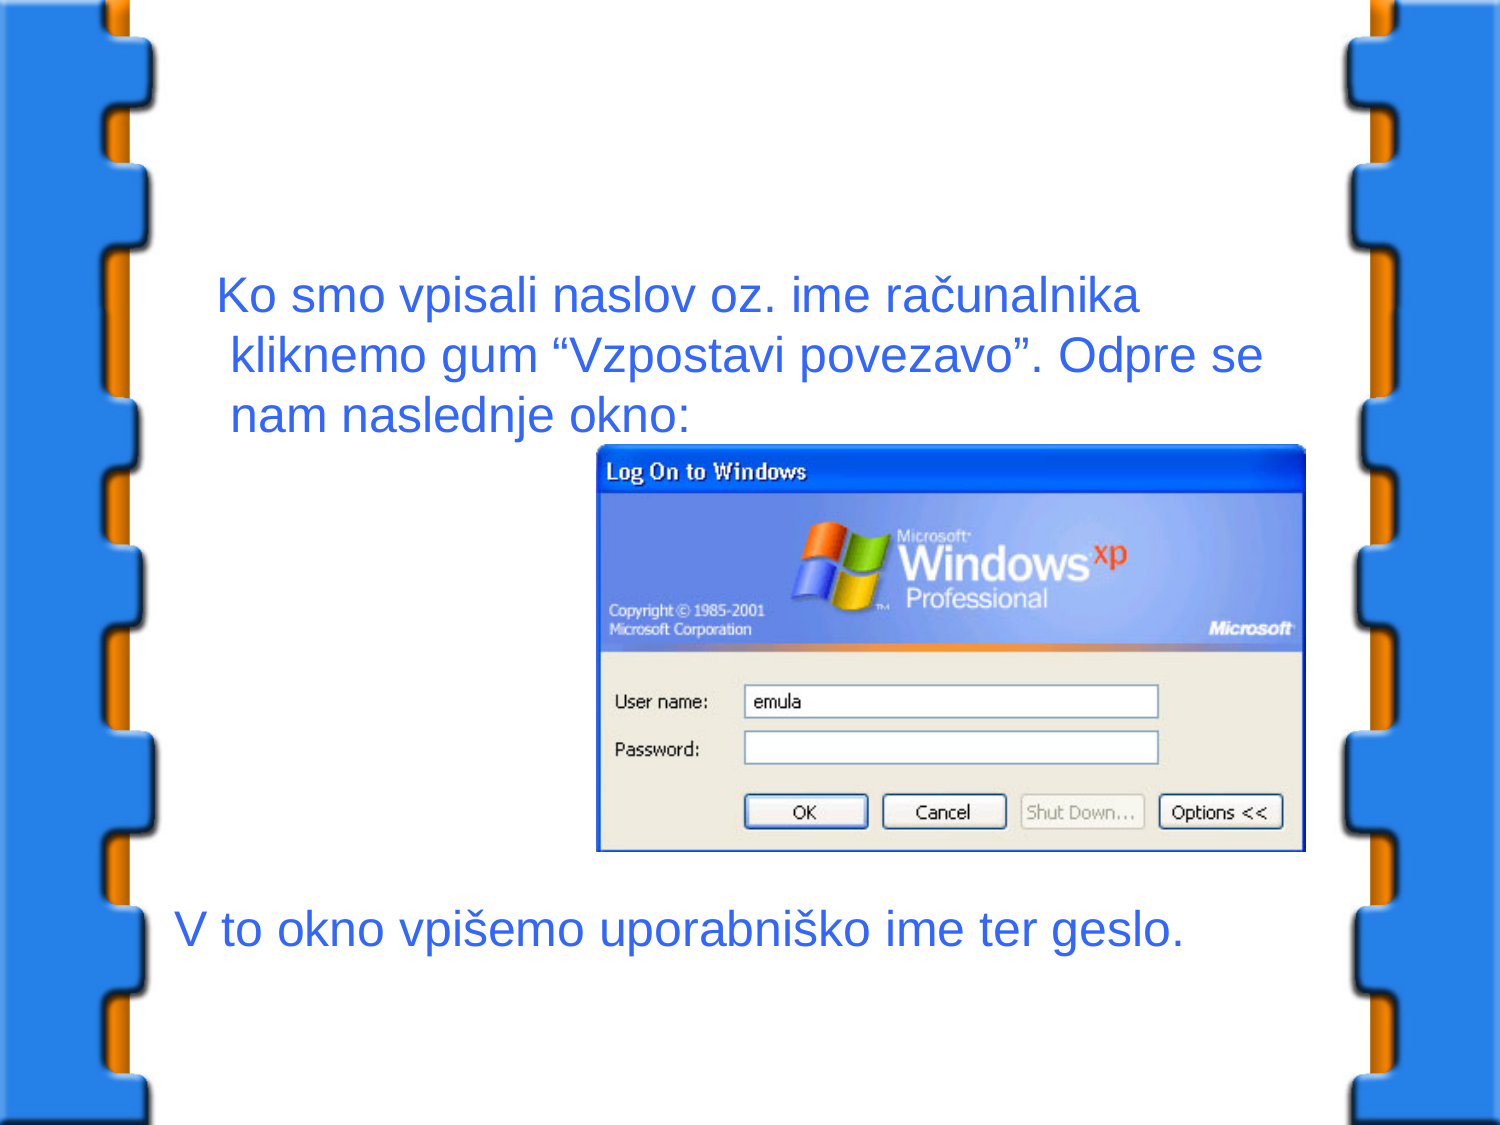

#
 Ko smo vpisali naslov oz. ime računalnika kliknemo gum “Vzpostavi povezavo”. Odpre se nam naslednje okno:
V to okno vpišemo uporabniško ime ter geslo.